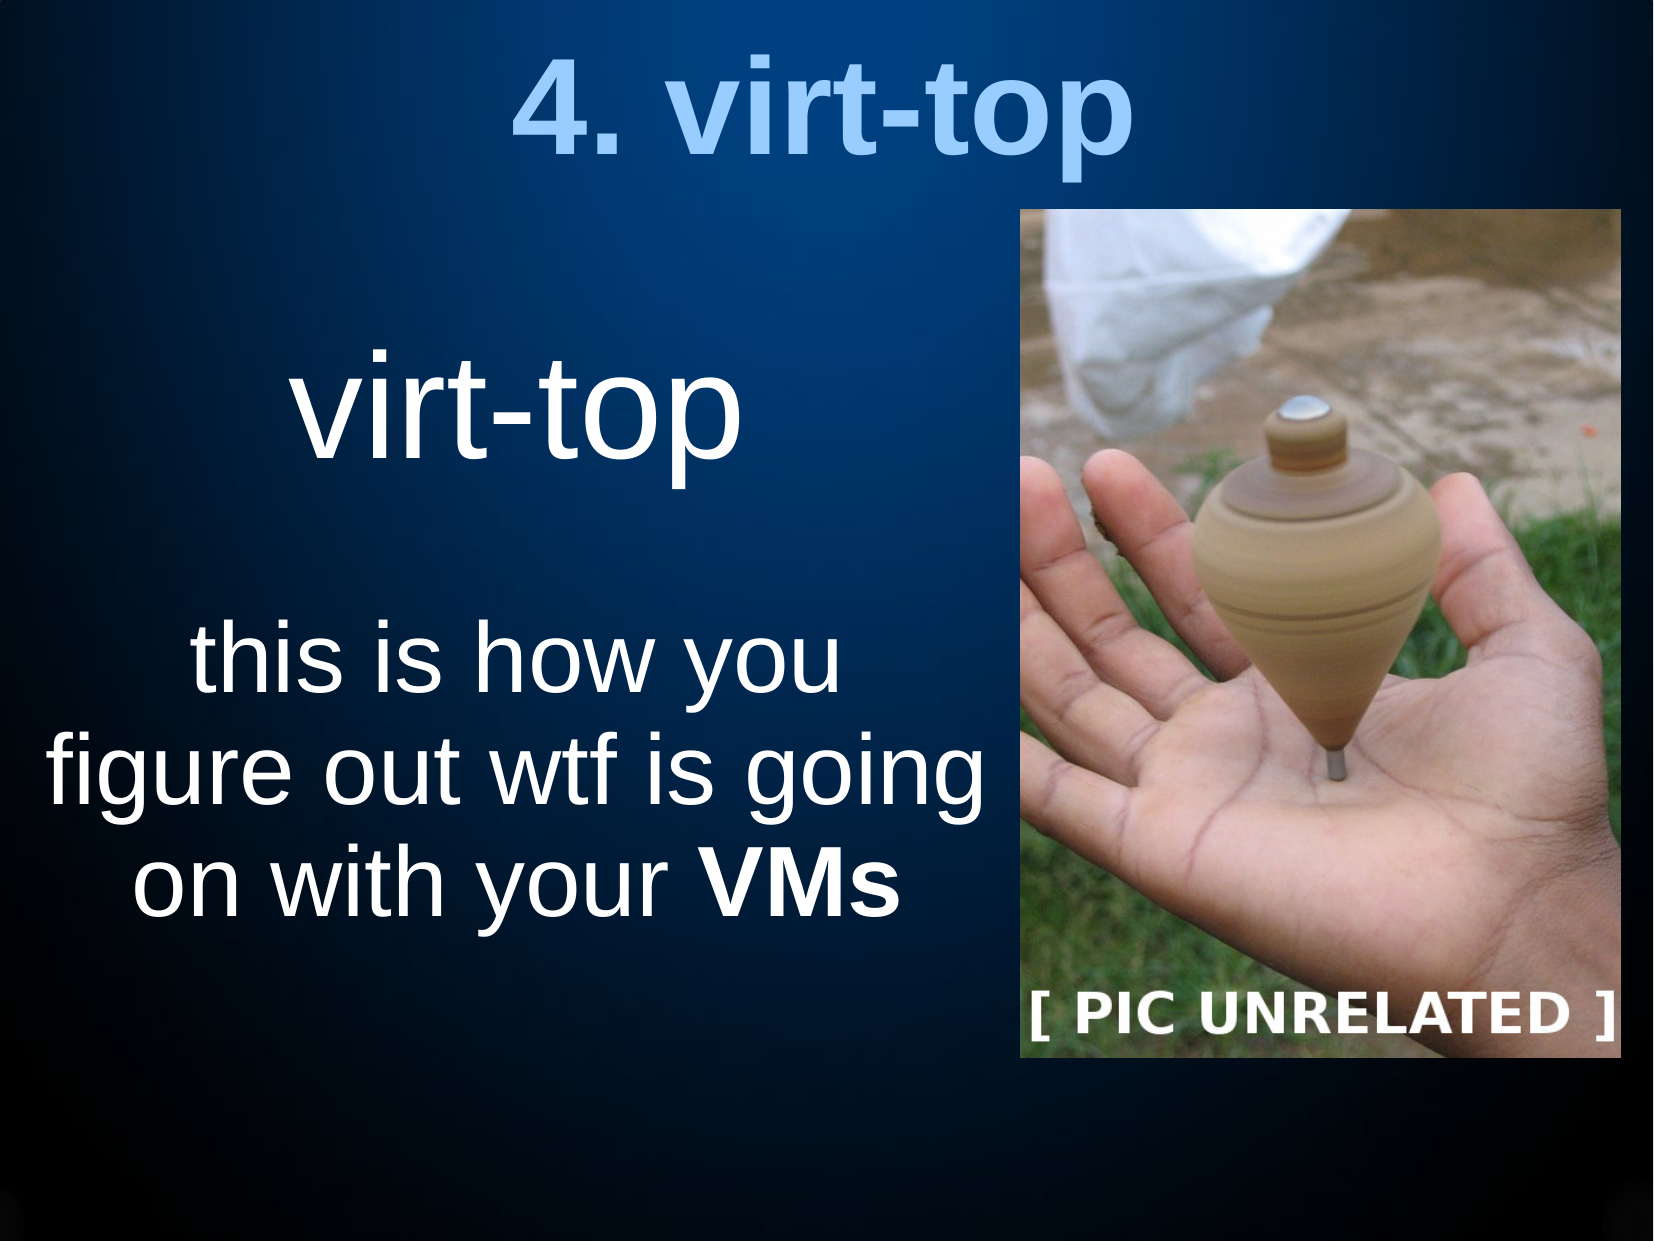

# 4. virt-top
virt-top
this is how you
figure out wtf is going on with your VMs